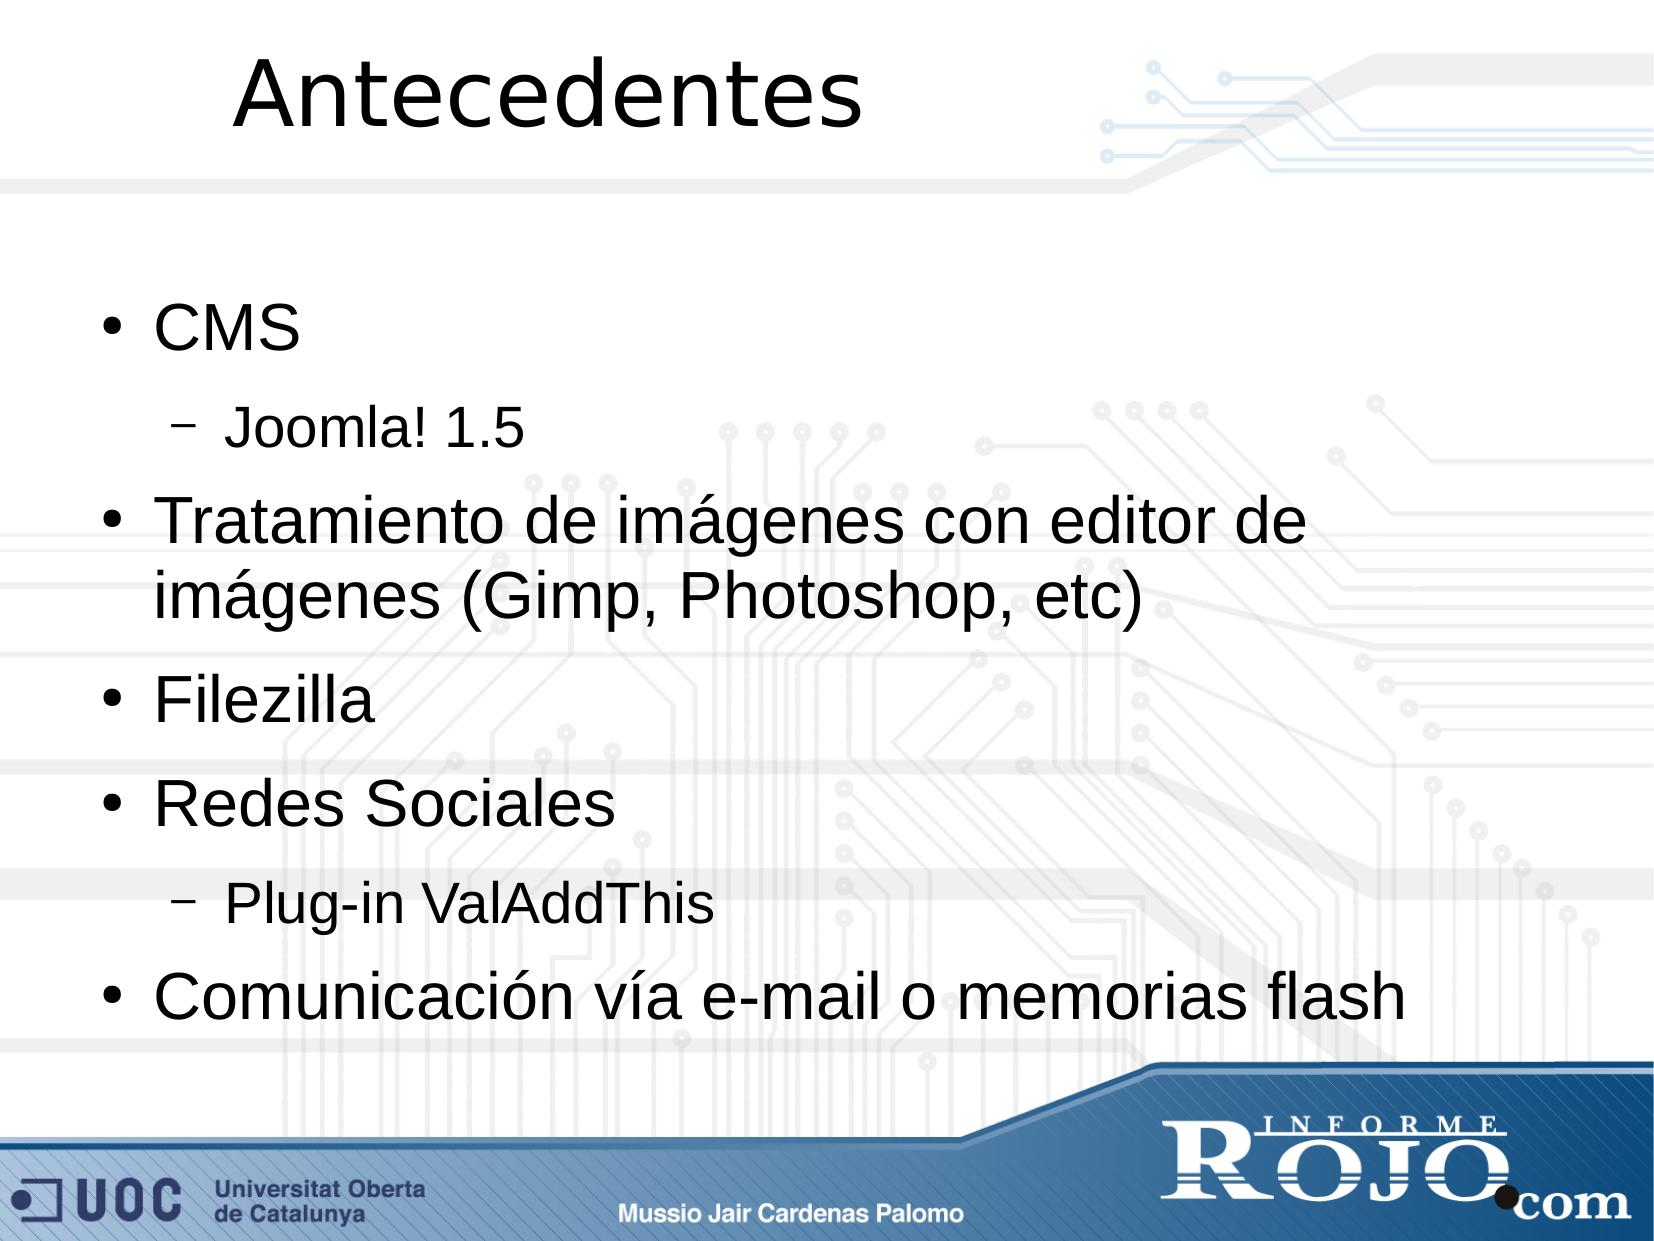

# Antecedentes
CMS
Joomla! 1.5
Tratamiento de imágenes con editor de imágenes (Gimp, Photoshop, etc)
Filezilla
Redes Sociales
Plug-in ValAddThis
Comunicación vía e-mail o memorias flash